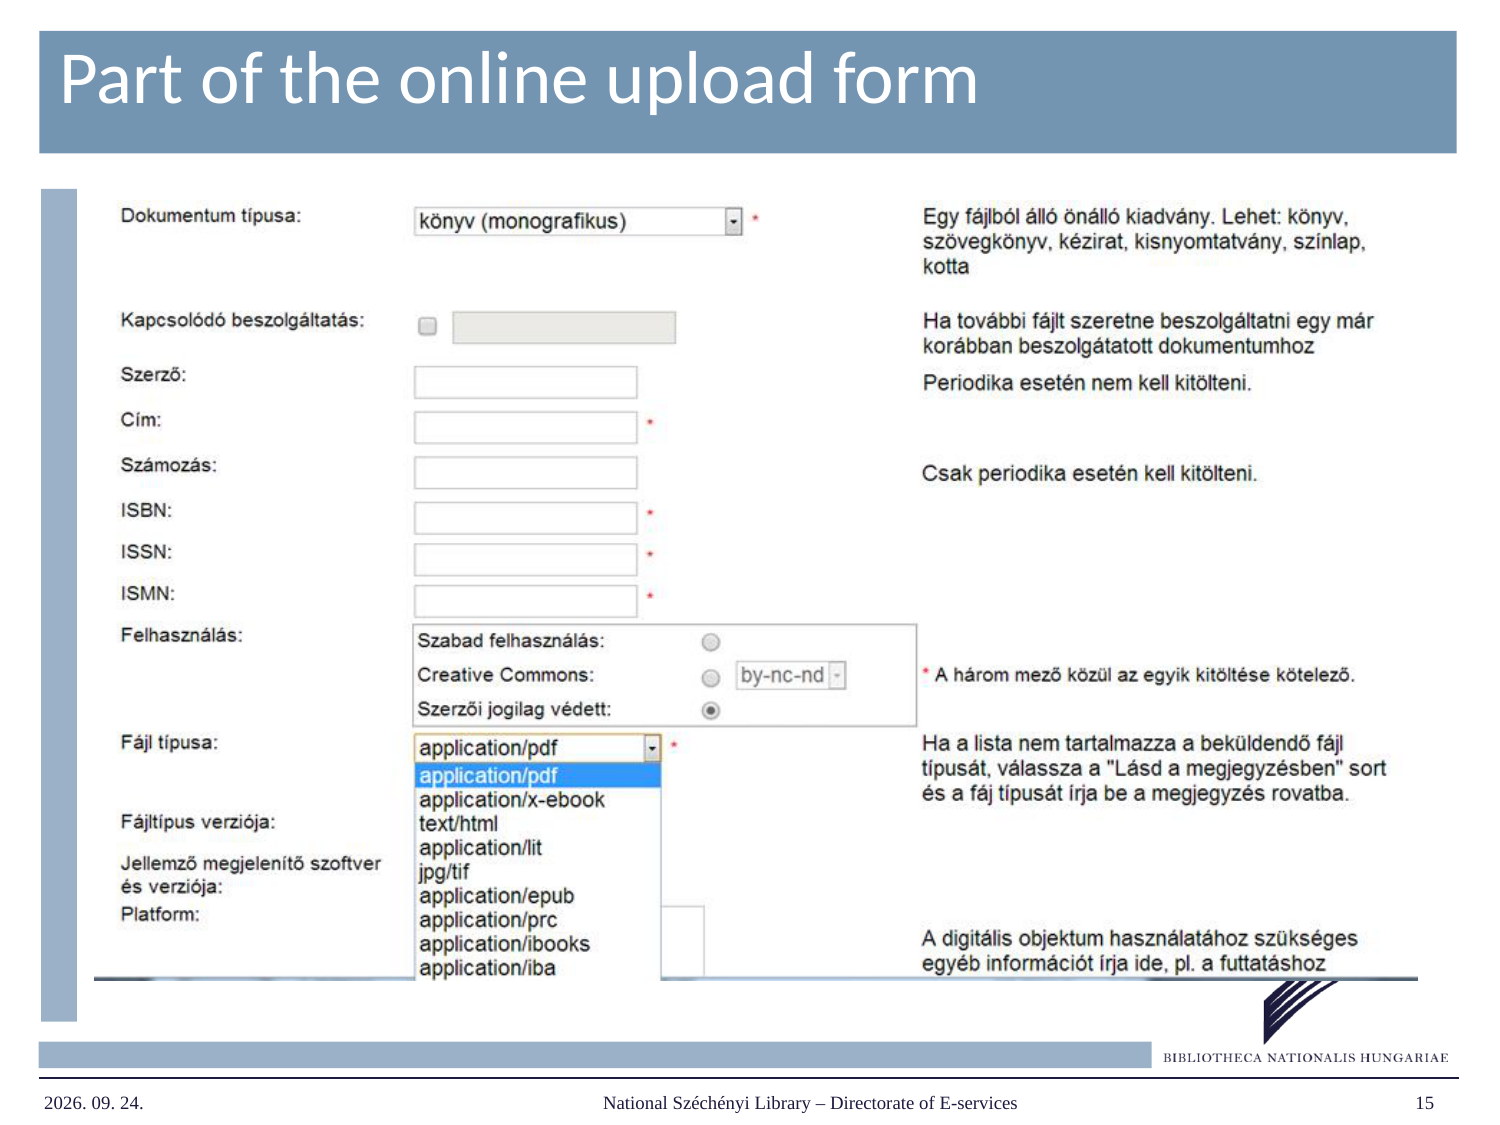

# Part of the online upload form